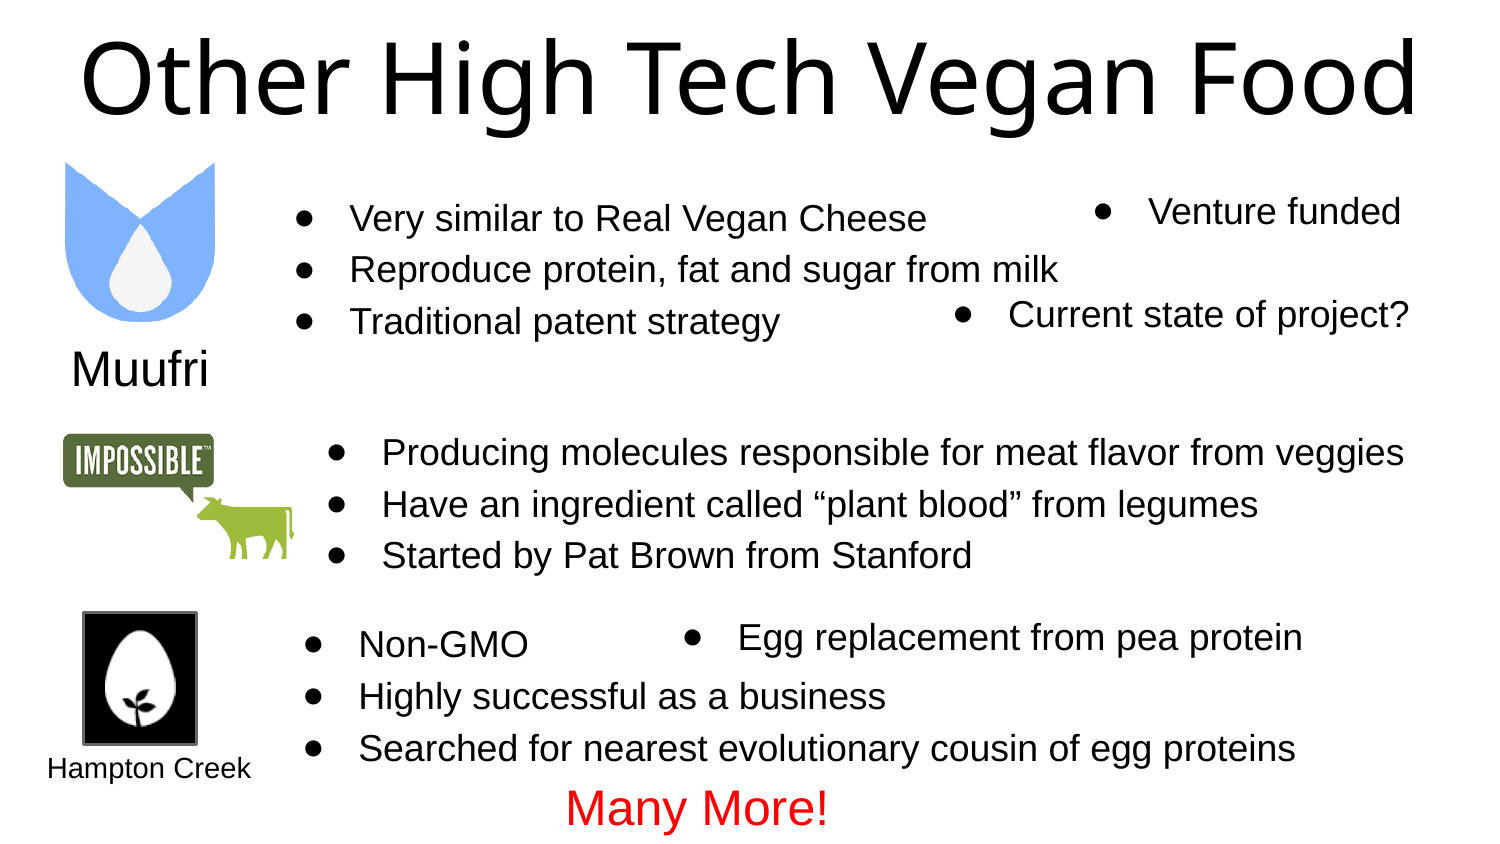

Other High Tech Vegan Food
Very similar to Real Vegan Cheese
Reproduce protein, fat and sugar from milk
Traditional patent strategy
Venture funded
Current state of project?
Muufri
Producing molecules responsible for meat flavor from veggies
Have an ingredient called “plant blood” from legumes
Started by Pat Brown from Stanford
Non-GMO
Highly successful as a business
Searched for nearest evolutionary cousin of egg proteins
Egg replacement from pea protein
Hampton Creek
Many More!